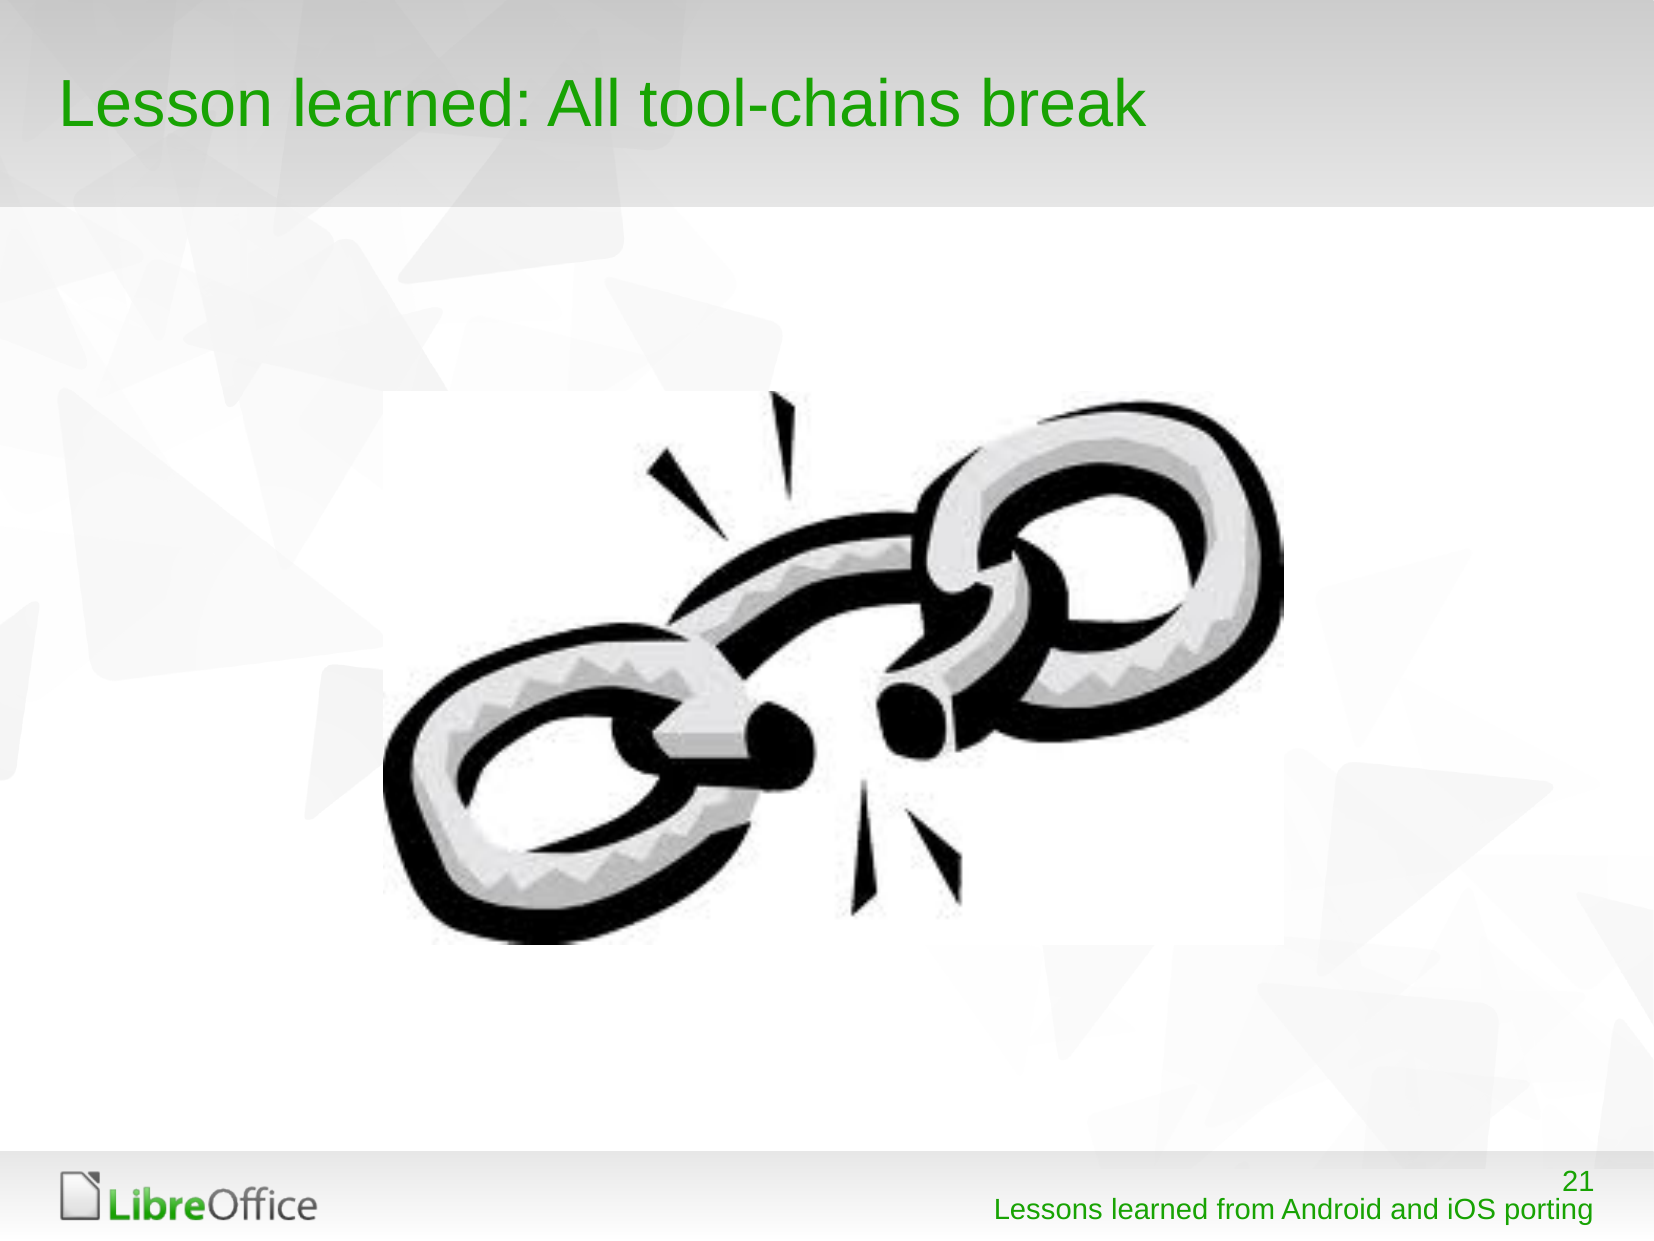

# Lesson learned: All tool-chains break
21
Lessons learned from Android and iOS porting